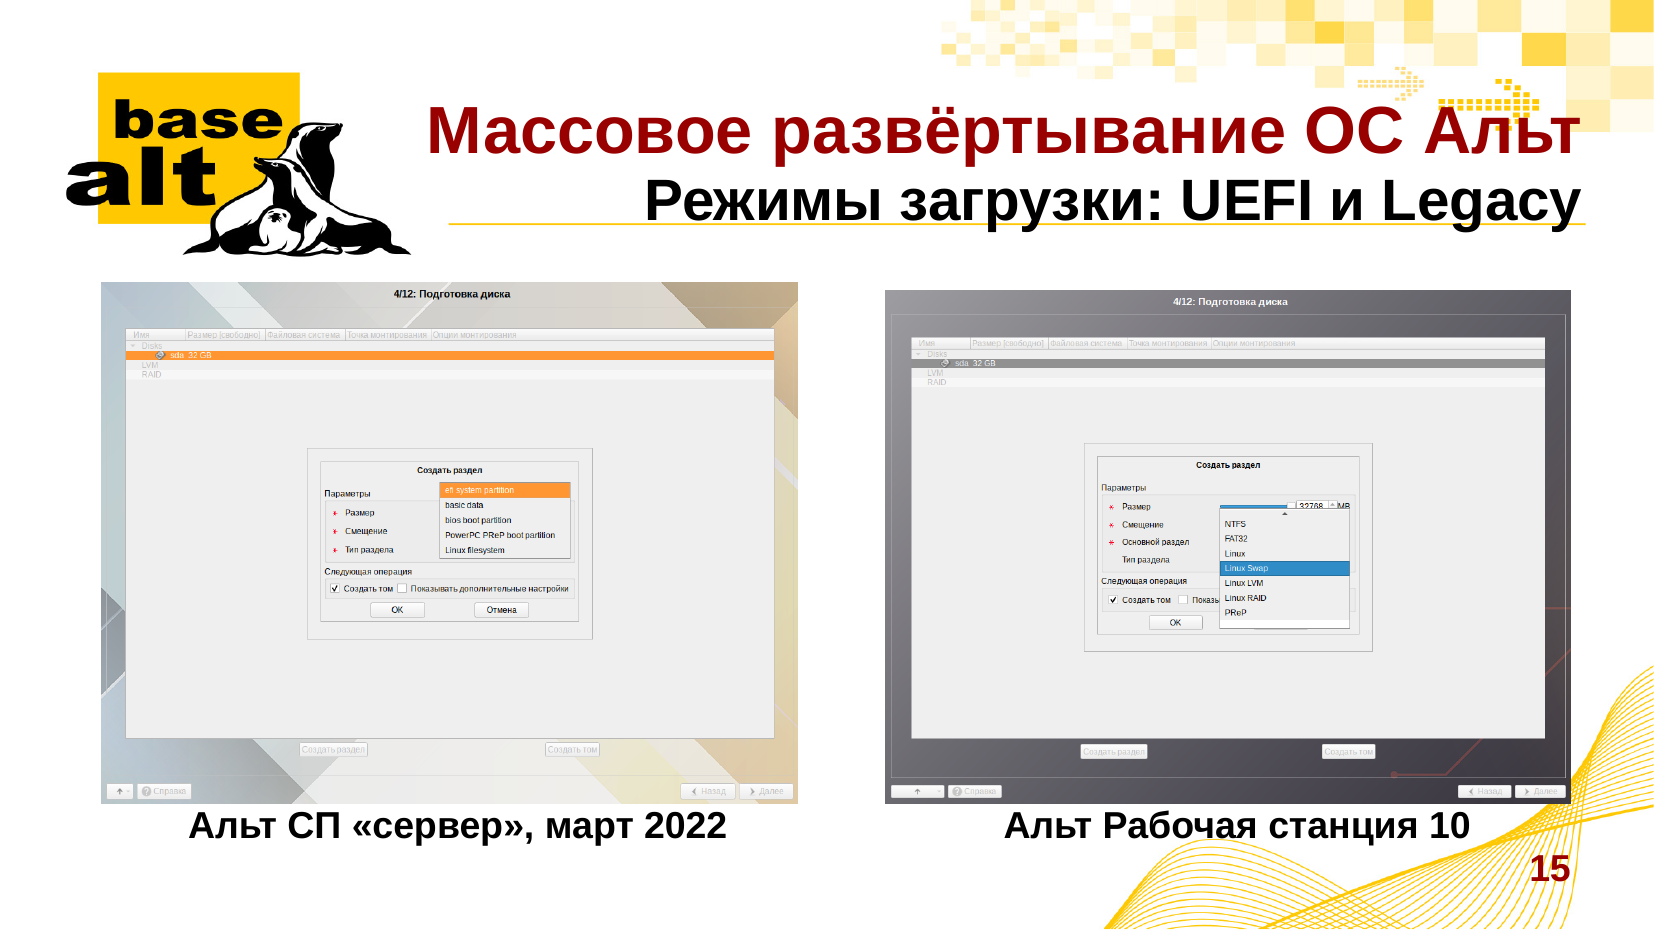

# Массовое развёртывание ОС Альт Режимы загрузки: UEFI и Legacy
Альт СП «сервер», март 2022
Альт Рабочая станция 10
15